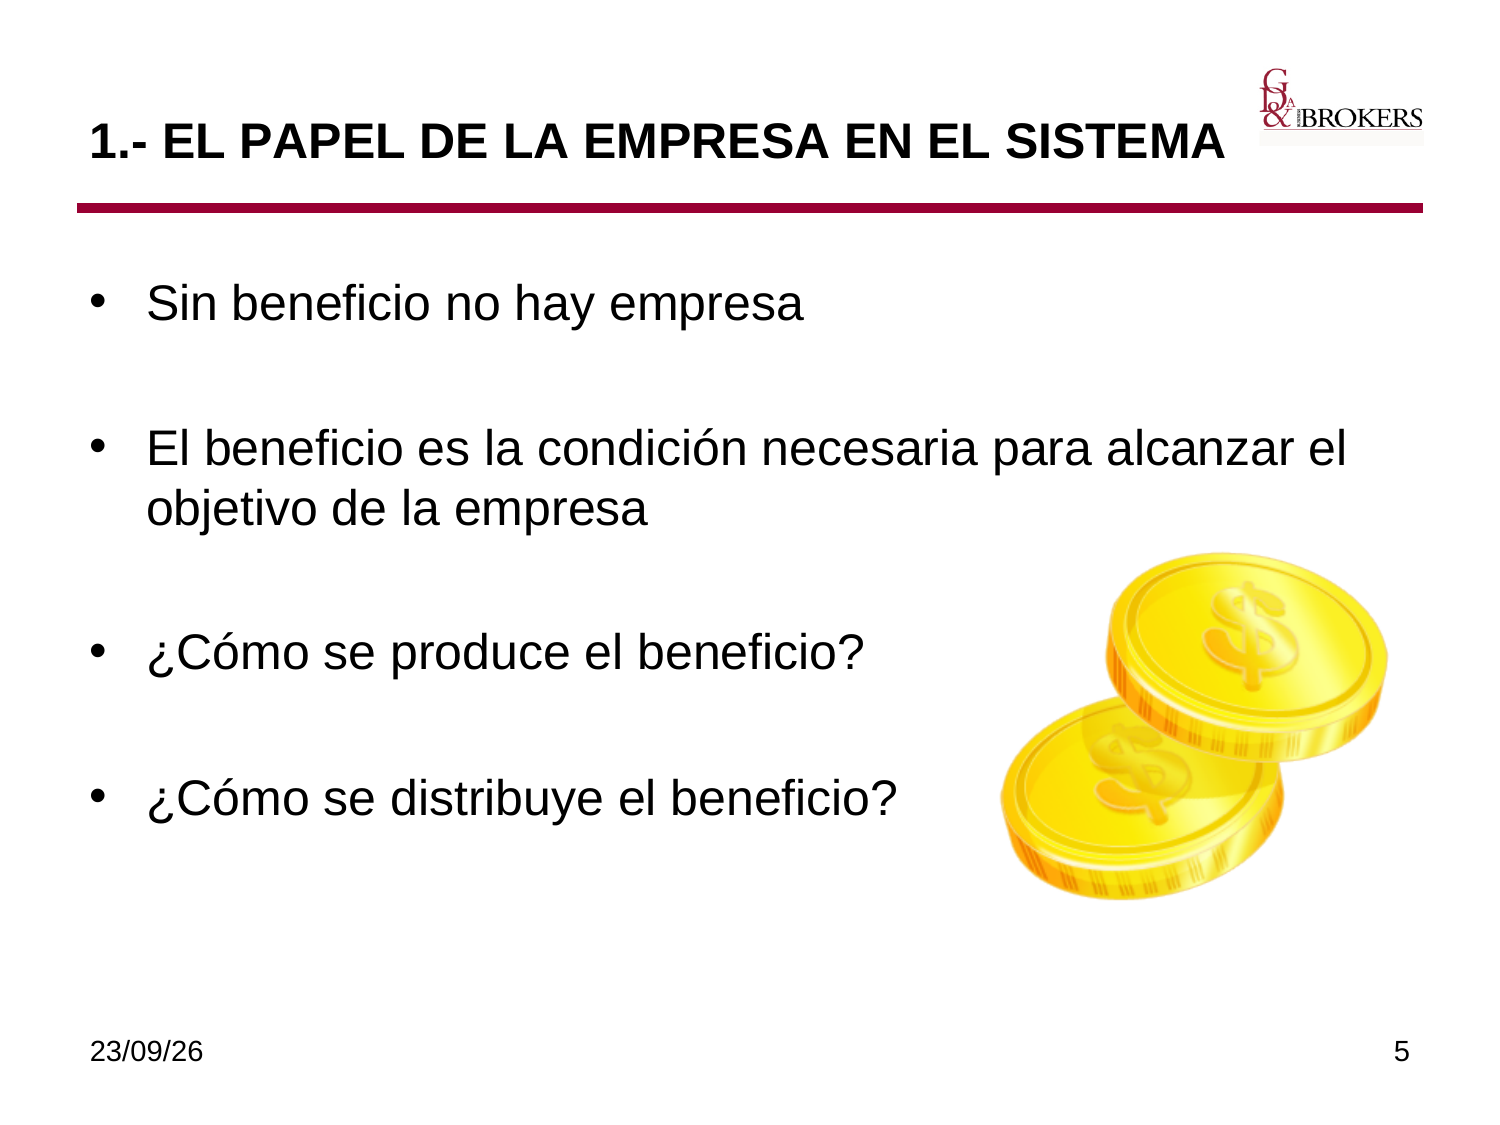

# 1.- EL PAPEL DE LA EMPRESA EN EL SISTEMA
Sin beneficio no hay empresa
El beneficio es la condición necesaria para alcanzar el objetivo de la empresa
¿Cómo se produce el beneficio?
¿Cómo se distribuye el beneficio?
5